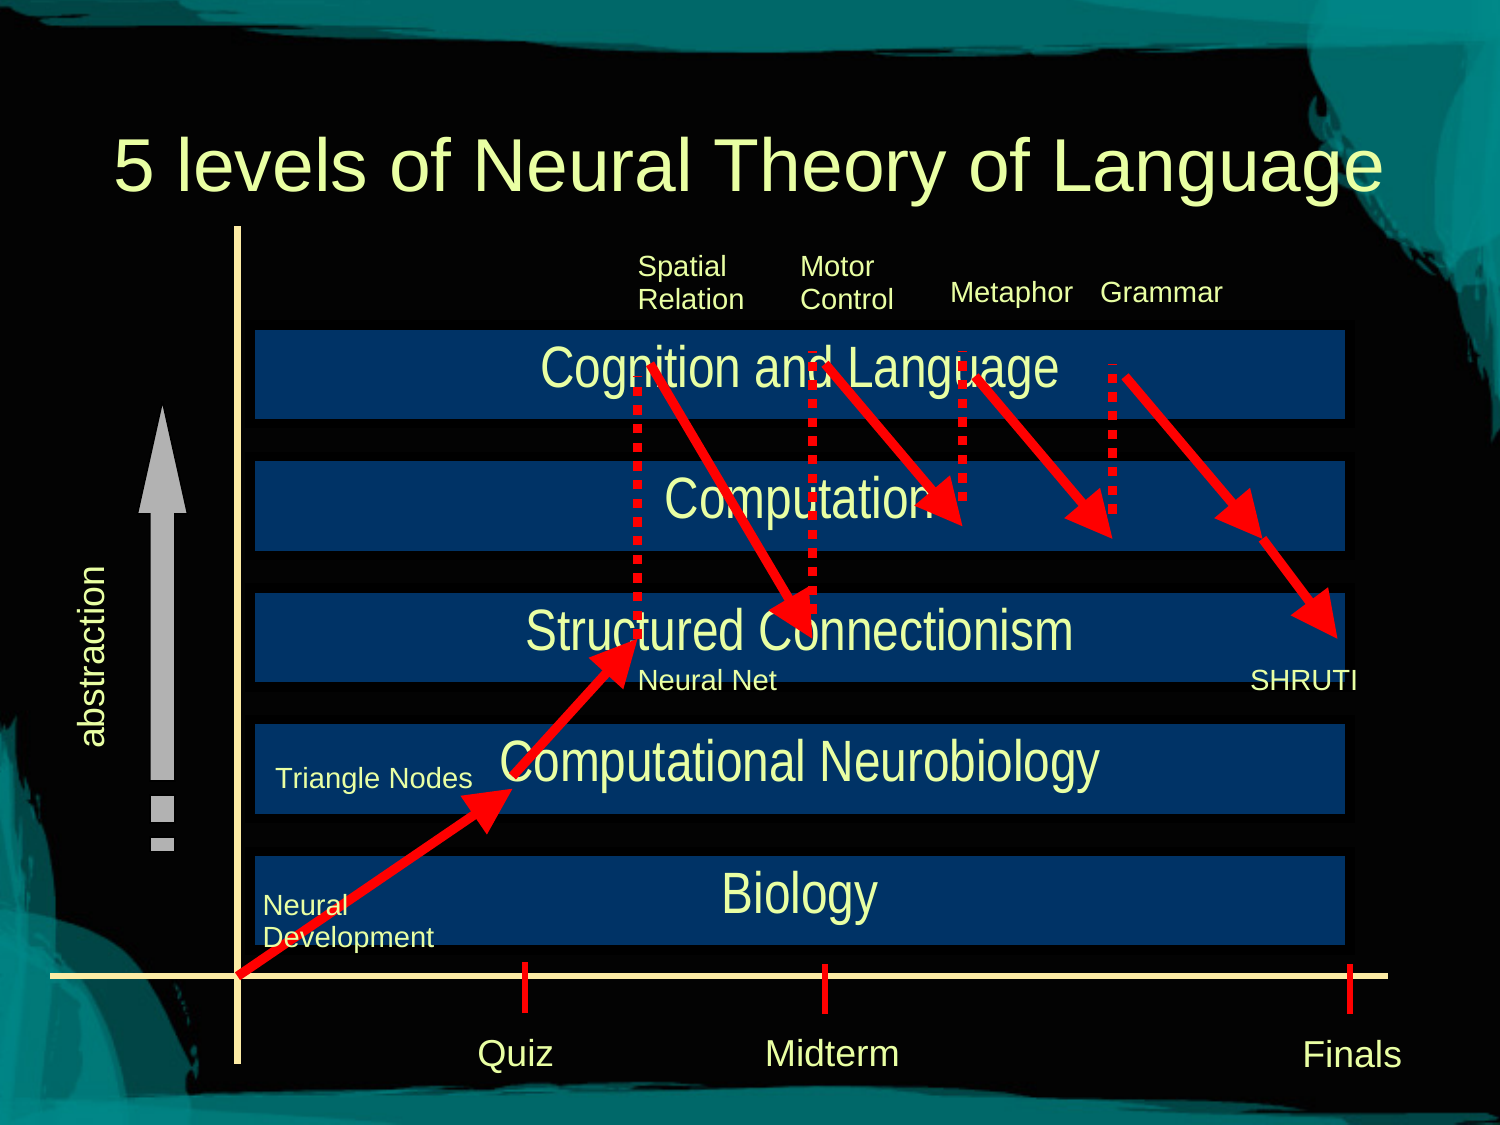

# 5 levels of Neural Theory of Language
Spatial Relation
Motor Control
Metaphor
Grammar
Cognition and Language
Computation
Structured Connectionism
abstraction
Neural Net
SHRUTI
Computational Neurobiology
Triangle Nodes
Biology
Neural Development
Quiz
Midterm
Finals